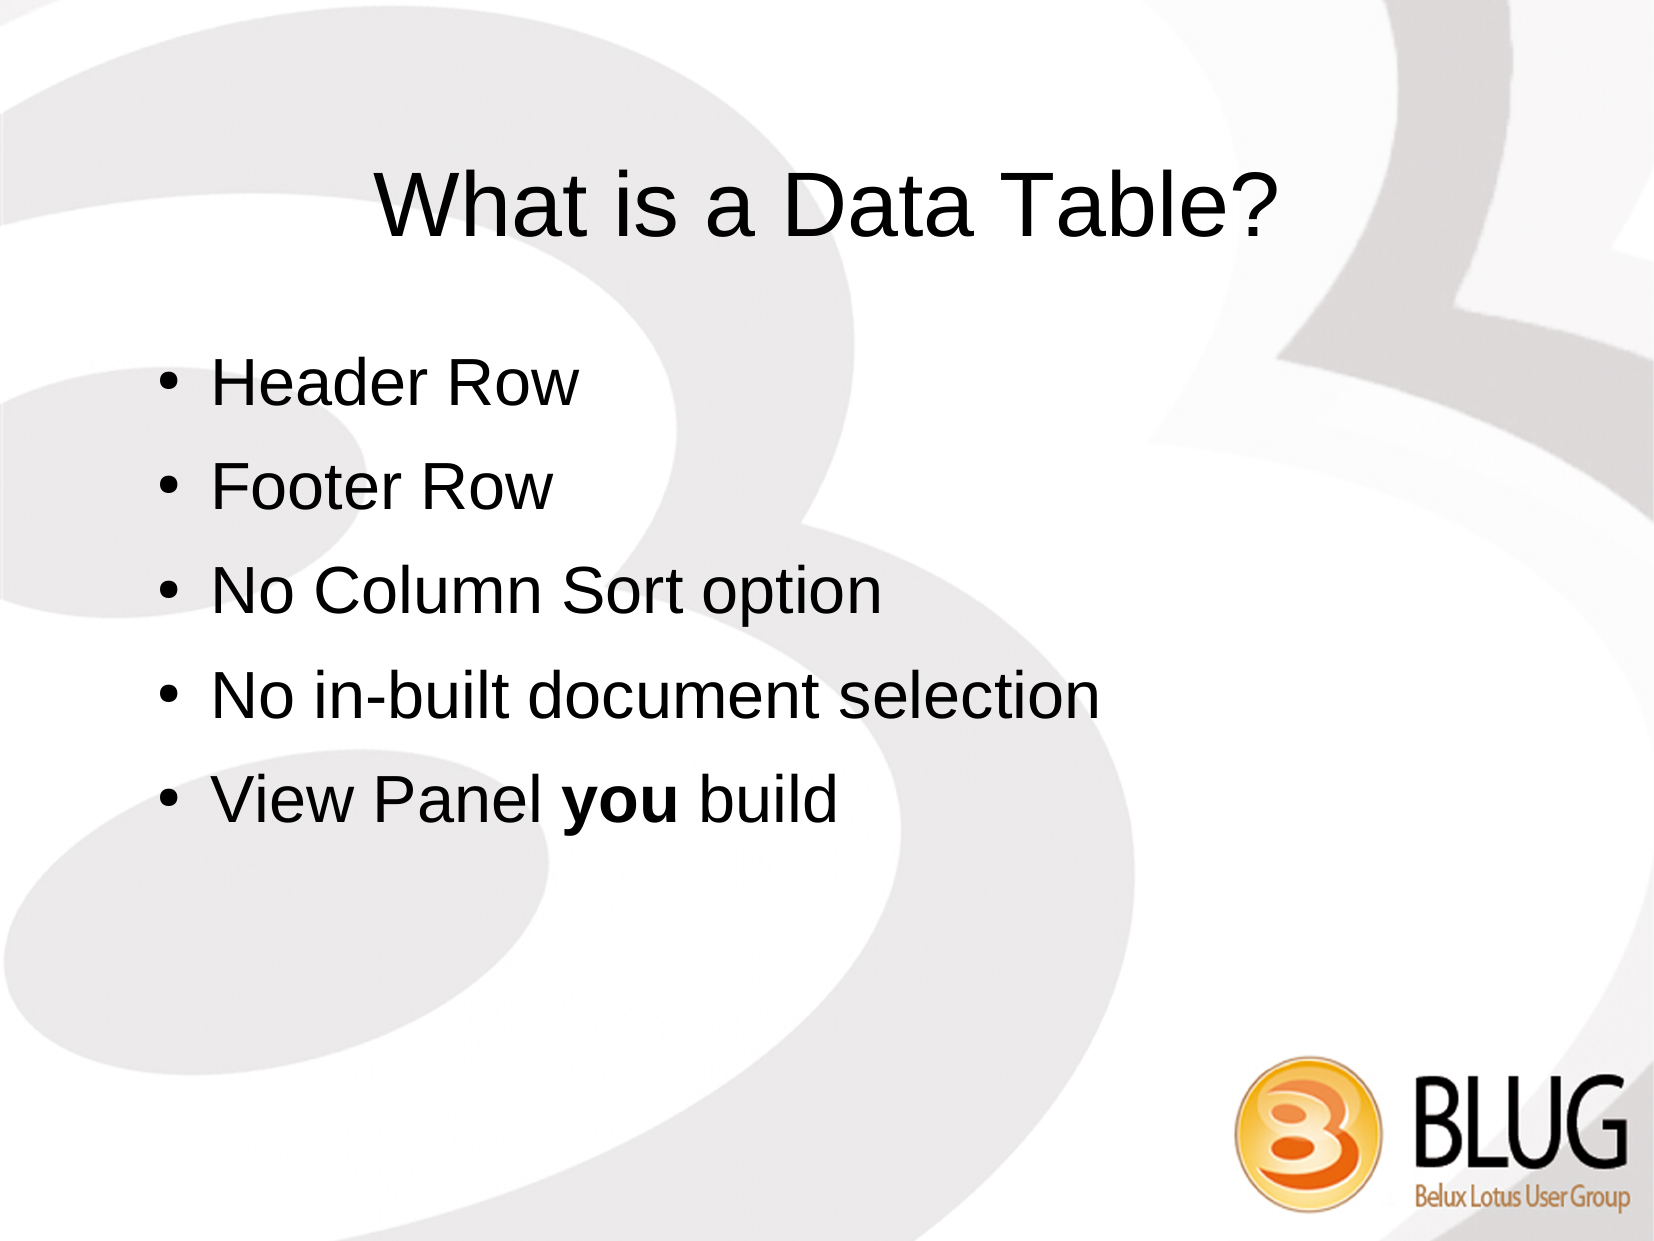

# What is a Data Table?
Header Row
Footer Row
No Column Sort option
No in-built document selection
View Panel you build